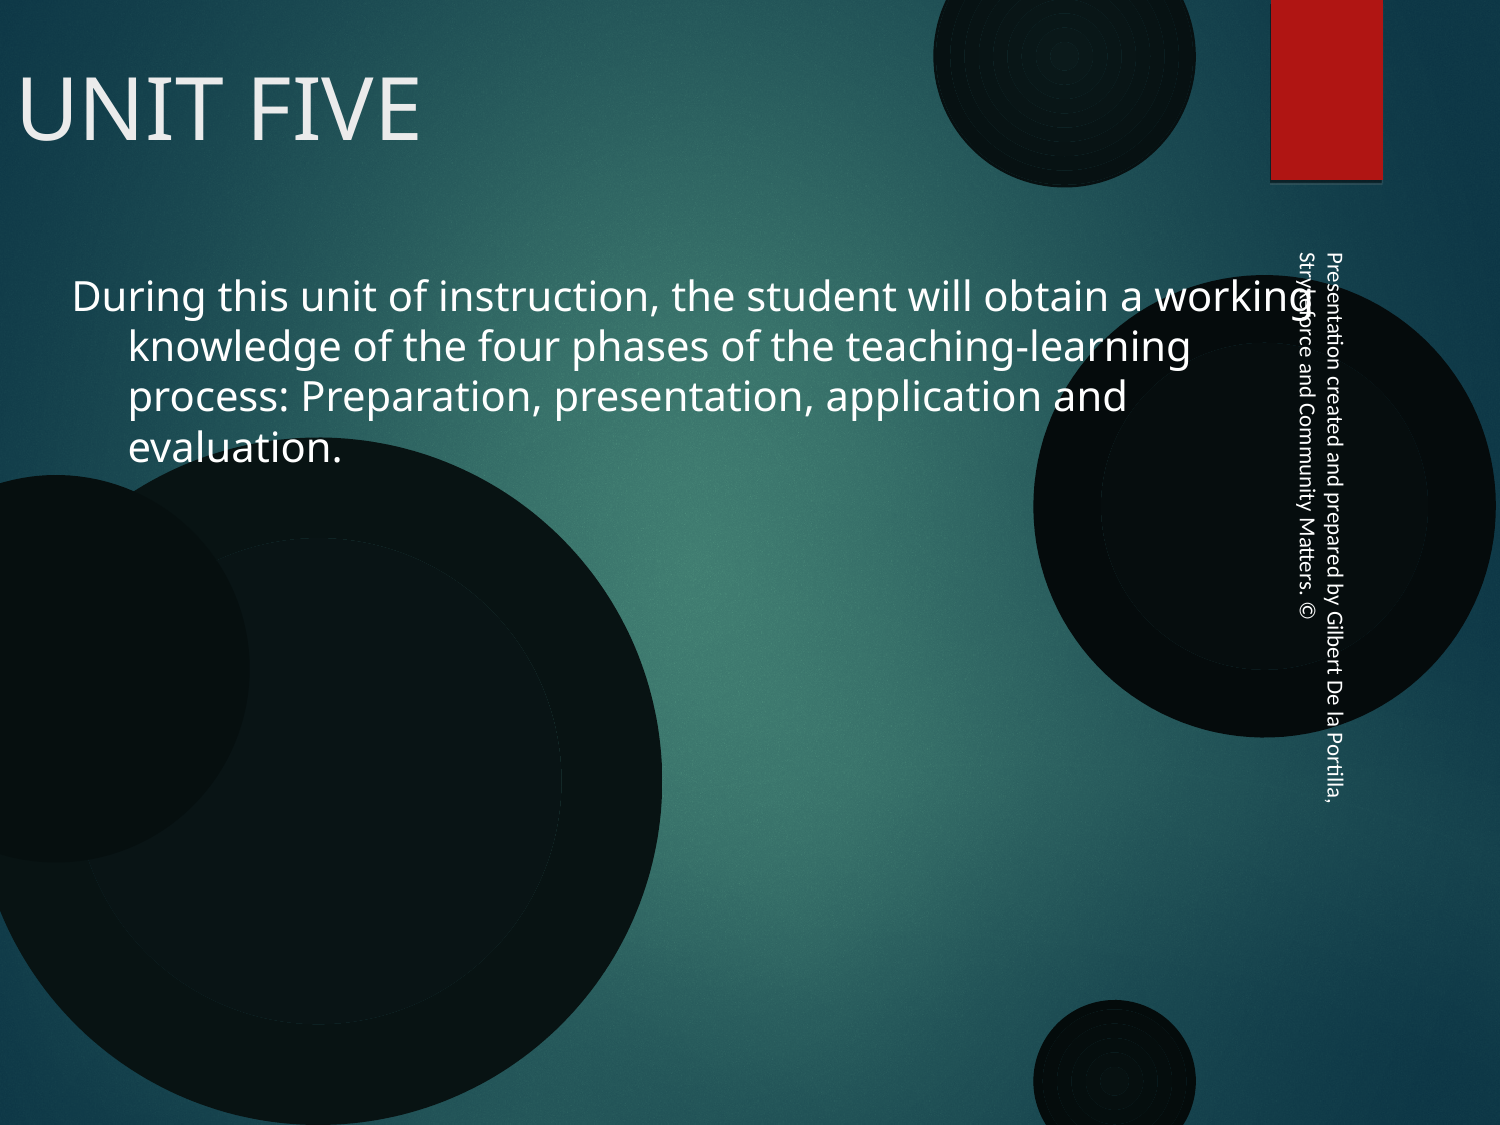

# UNIT FIVE
During this unit of instruction, the student will obtain a working knowledge of the four phases of the teaching-learning process: Preparation, presentation, application and evaluation.
Presentation created and prepared by Gilbert De la Portilla, Strykeforce and Community Matters. ©